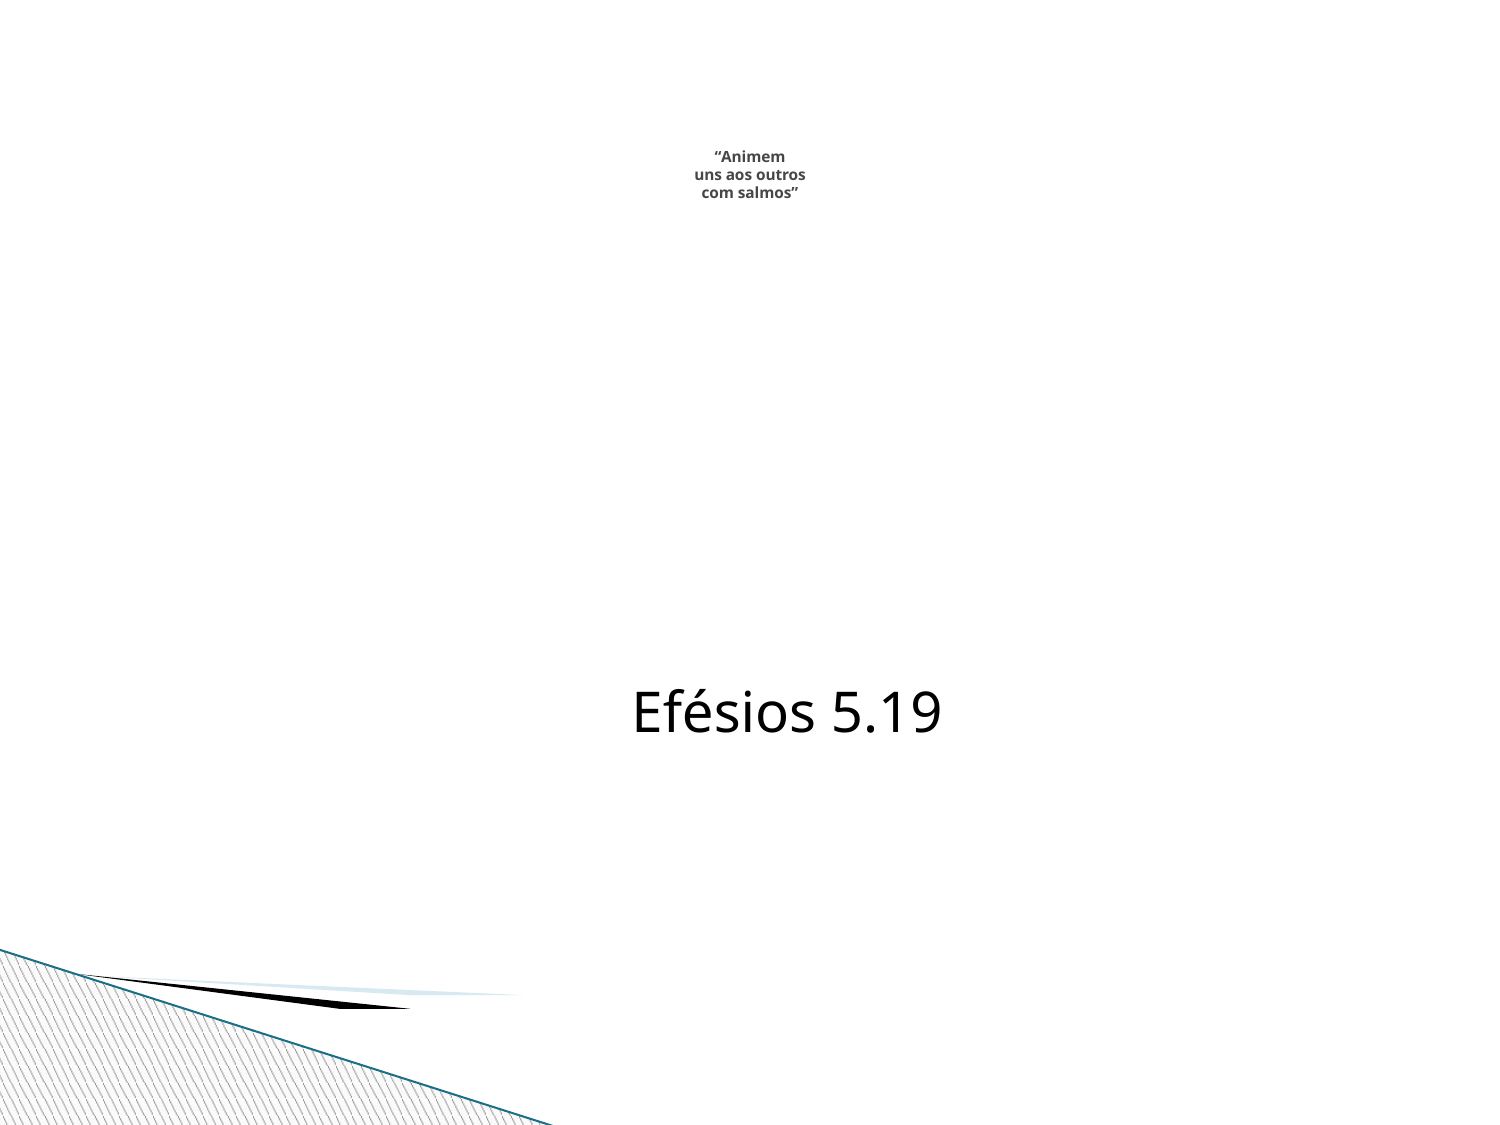

“Animem
uns aos outros
com salmos”
# Efésios 5.19